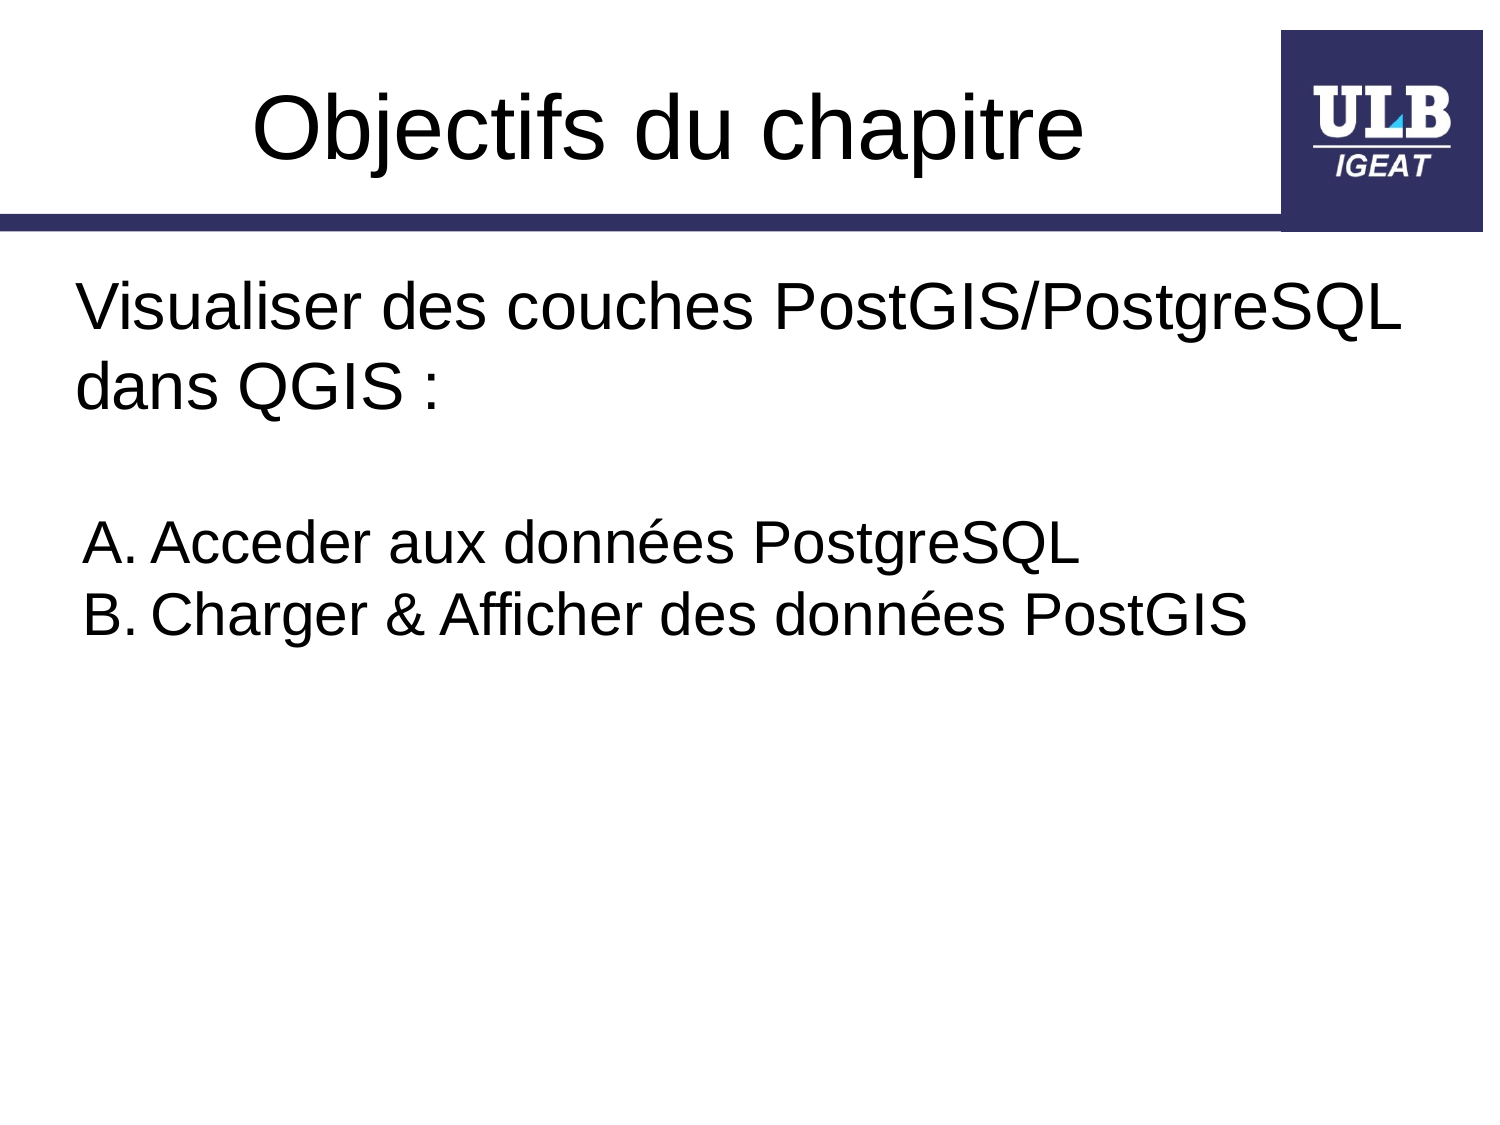

Objectifs du chapitre
Visualiser des couches PostGIS/PostgreSQL dans QGIS :
Acceder aux données PostgreSQL
Charger & Afficher des données PostGIS